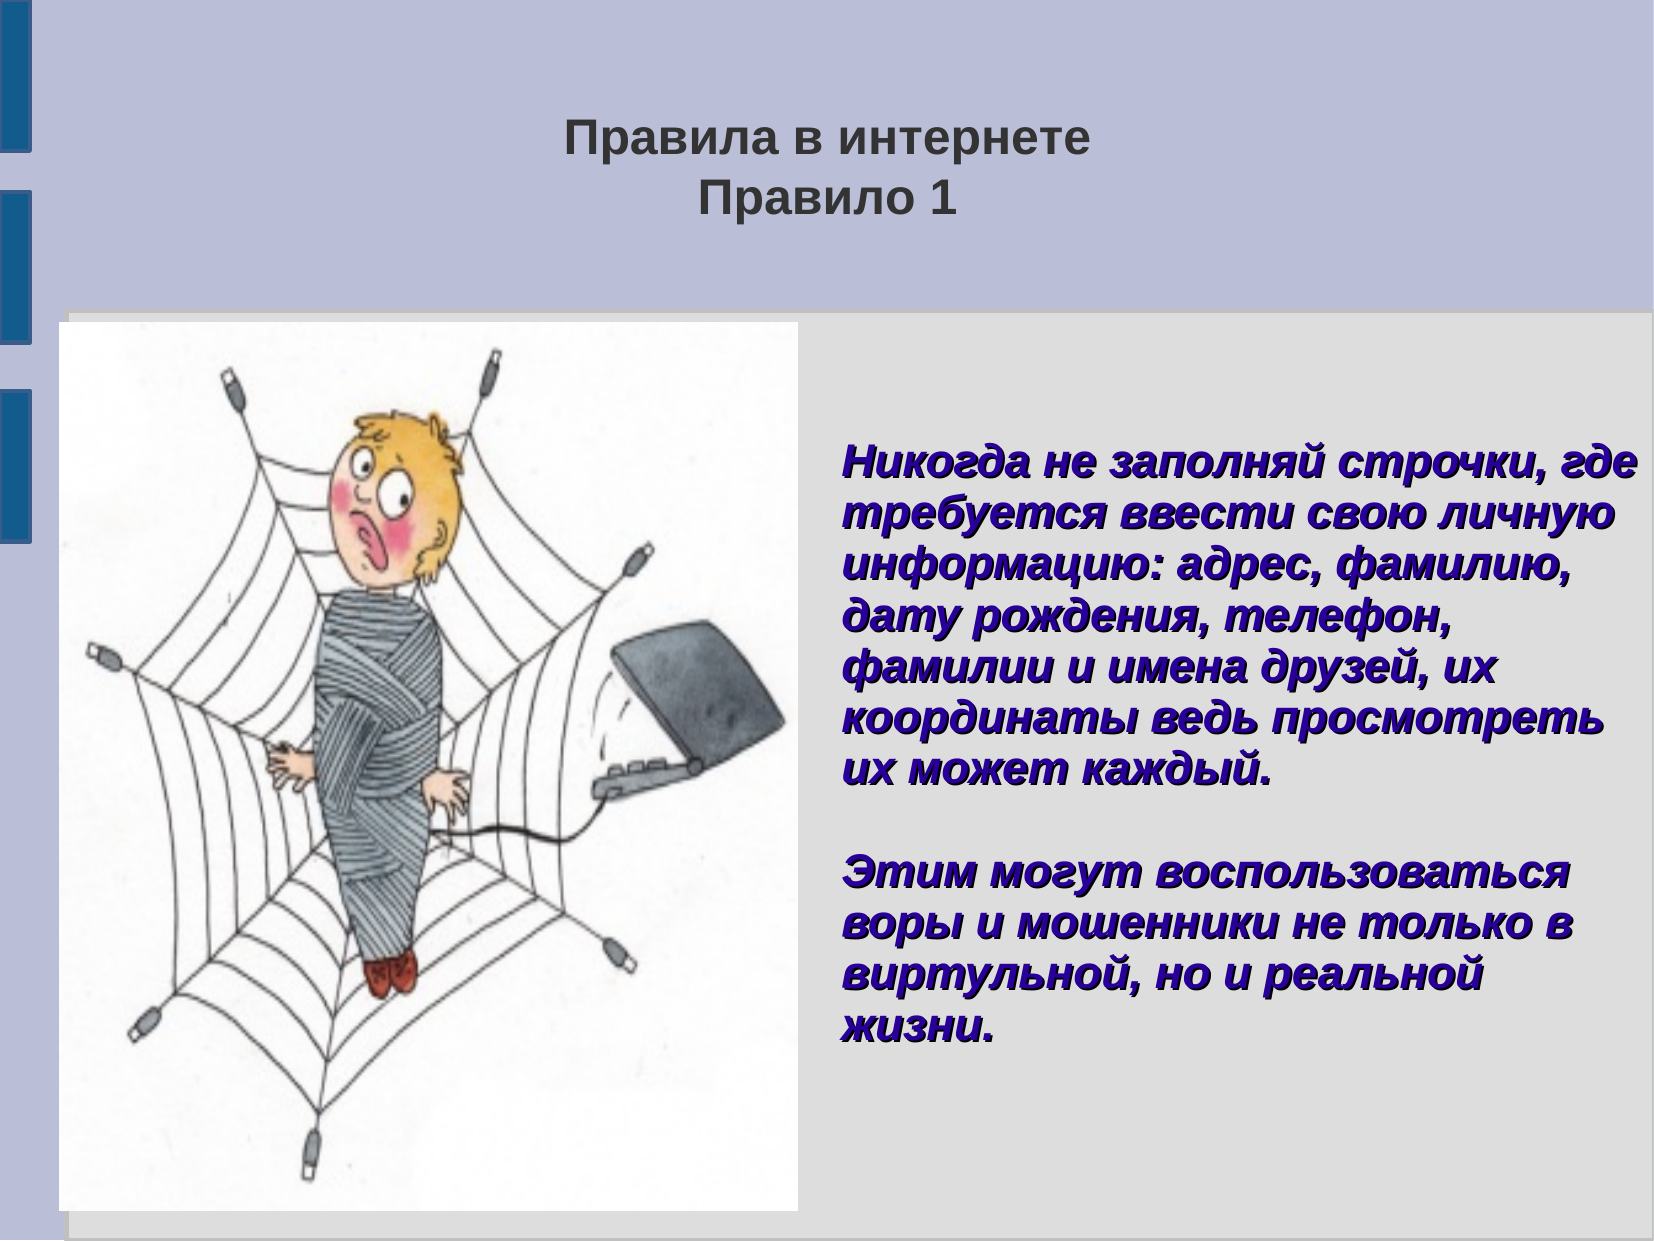

# Правила в интернете Правило 1
Никогда не заполняй строчки, где требуется ввести свою личную информацию: адрес, фамилию, дату рождения, телефон, фамилии и имена друзей, их координаты ведь просмотреть их может каждый.
Этим могут воспользоваться воры и мошенники не только в виртульной, но и реальной жизни.